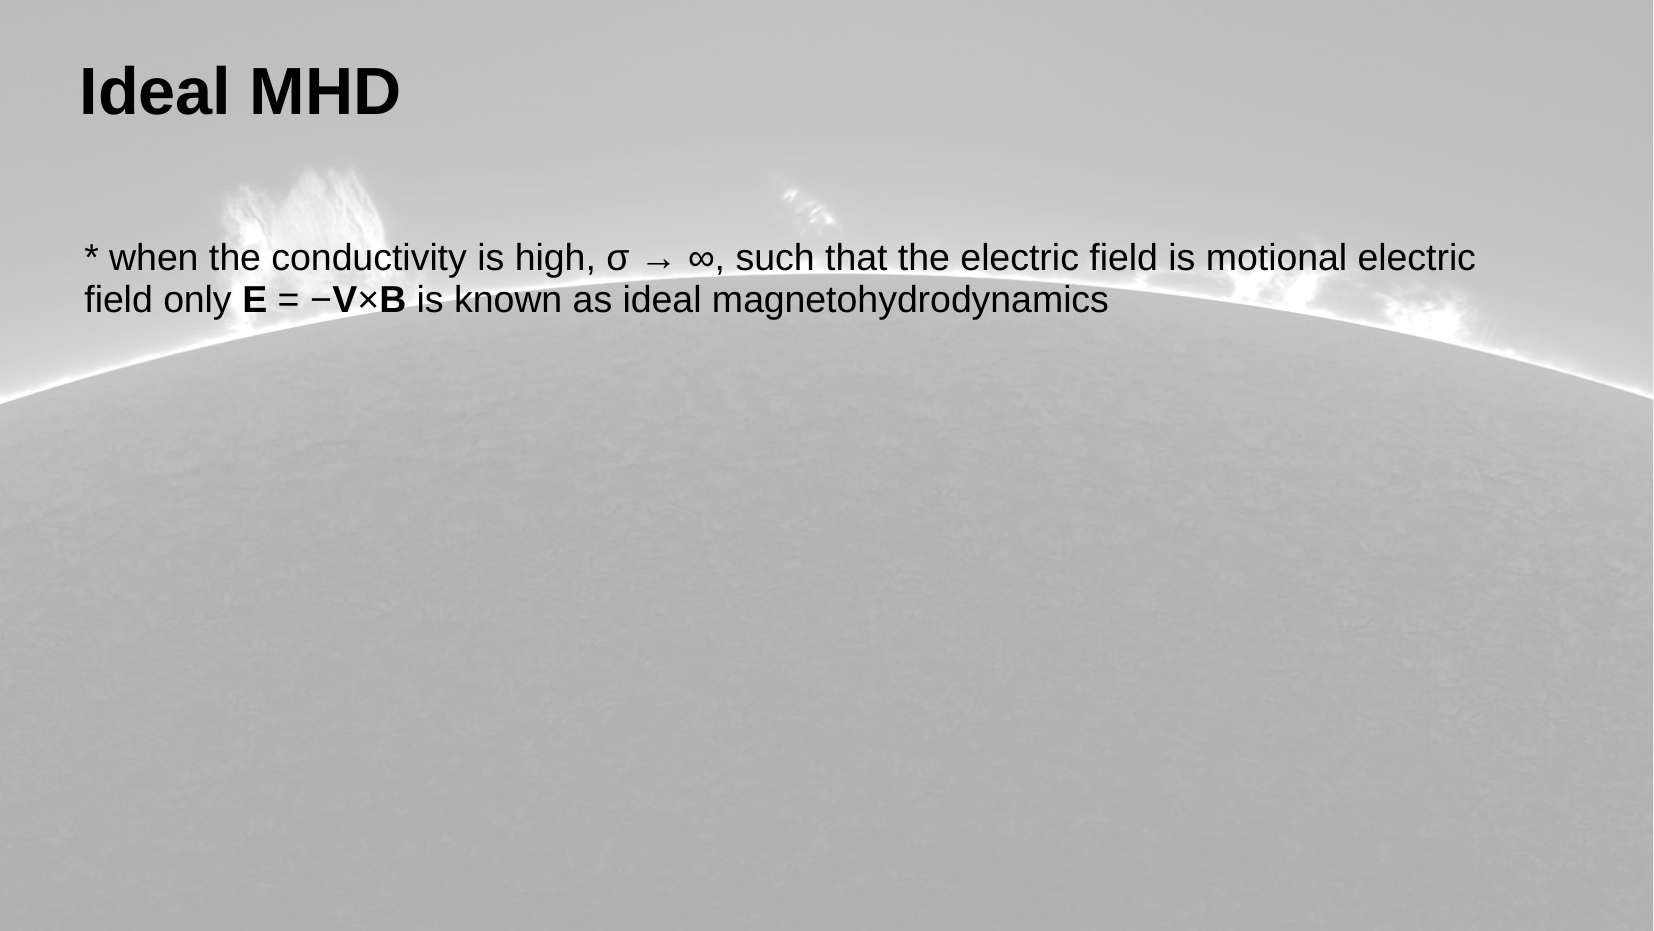

Ideal MHD
* when the conductivity is high, σ → ∞, such that the electric field is motional electric field only E = −V×B is known as ideal magnetohydrodynamics